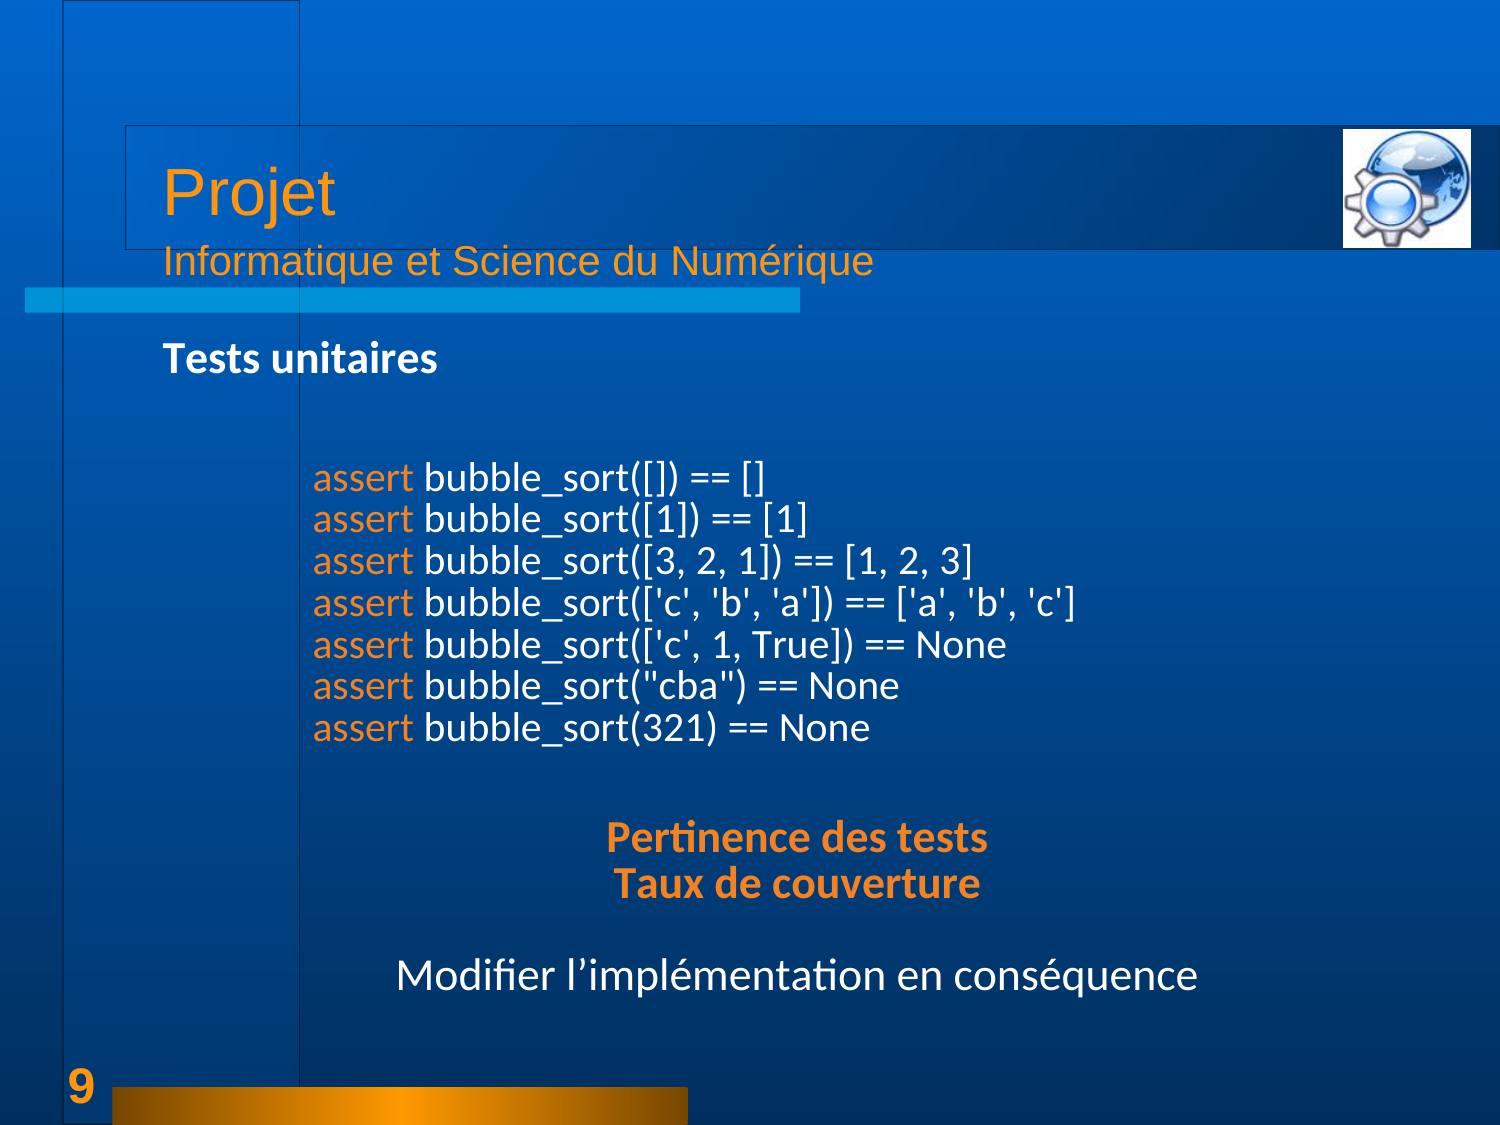

Tests unitaires
	assert bubble_sort([]) == []
	assert bubble_sort([1]) == [1]
	assert bubble_sort([3, 2, 1]) == [1, 2, 3]
	assert bubble_sort(['c', 'b', 'a']) == ['a', 'b', 'c']
	assert bubble_sort(['c', 1, True]) == None
	assert bubble_sort("cba") == None
	assert bubble_sort(321) == None
Pertinence des tests
Taux de couverture
Modifier l’implémentation en conséquence